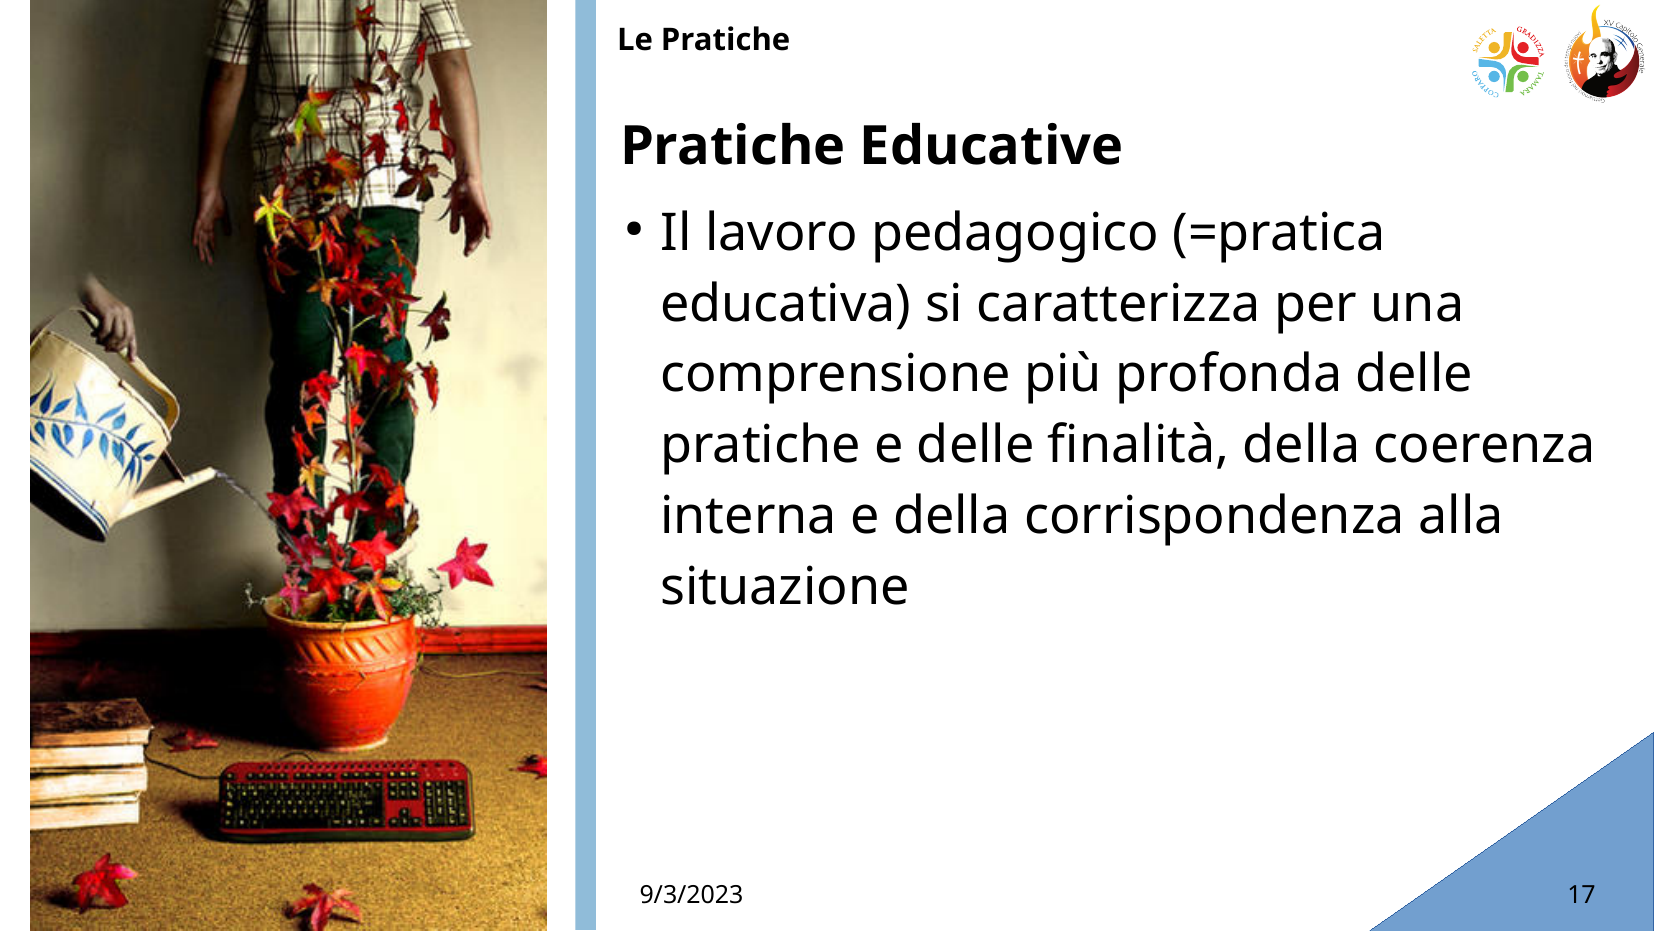

Le Pratiche
# Pratiche Educative
Il lavoro pedagogico (=pratica educativa) si caratterizza per una comprensione più profonda delle pratiche e delle finalità, della coerenza interna e della corrispondenza alla situazione